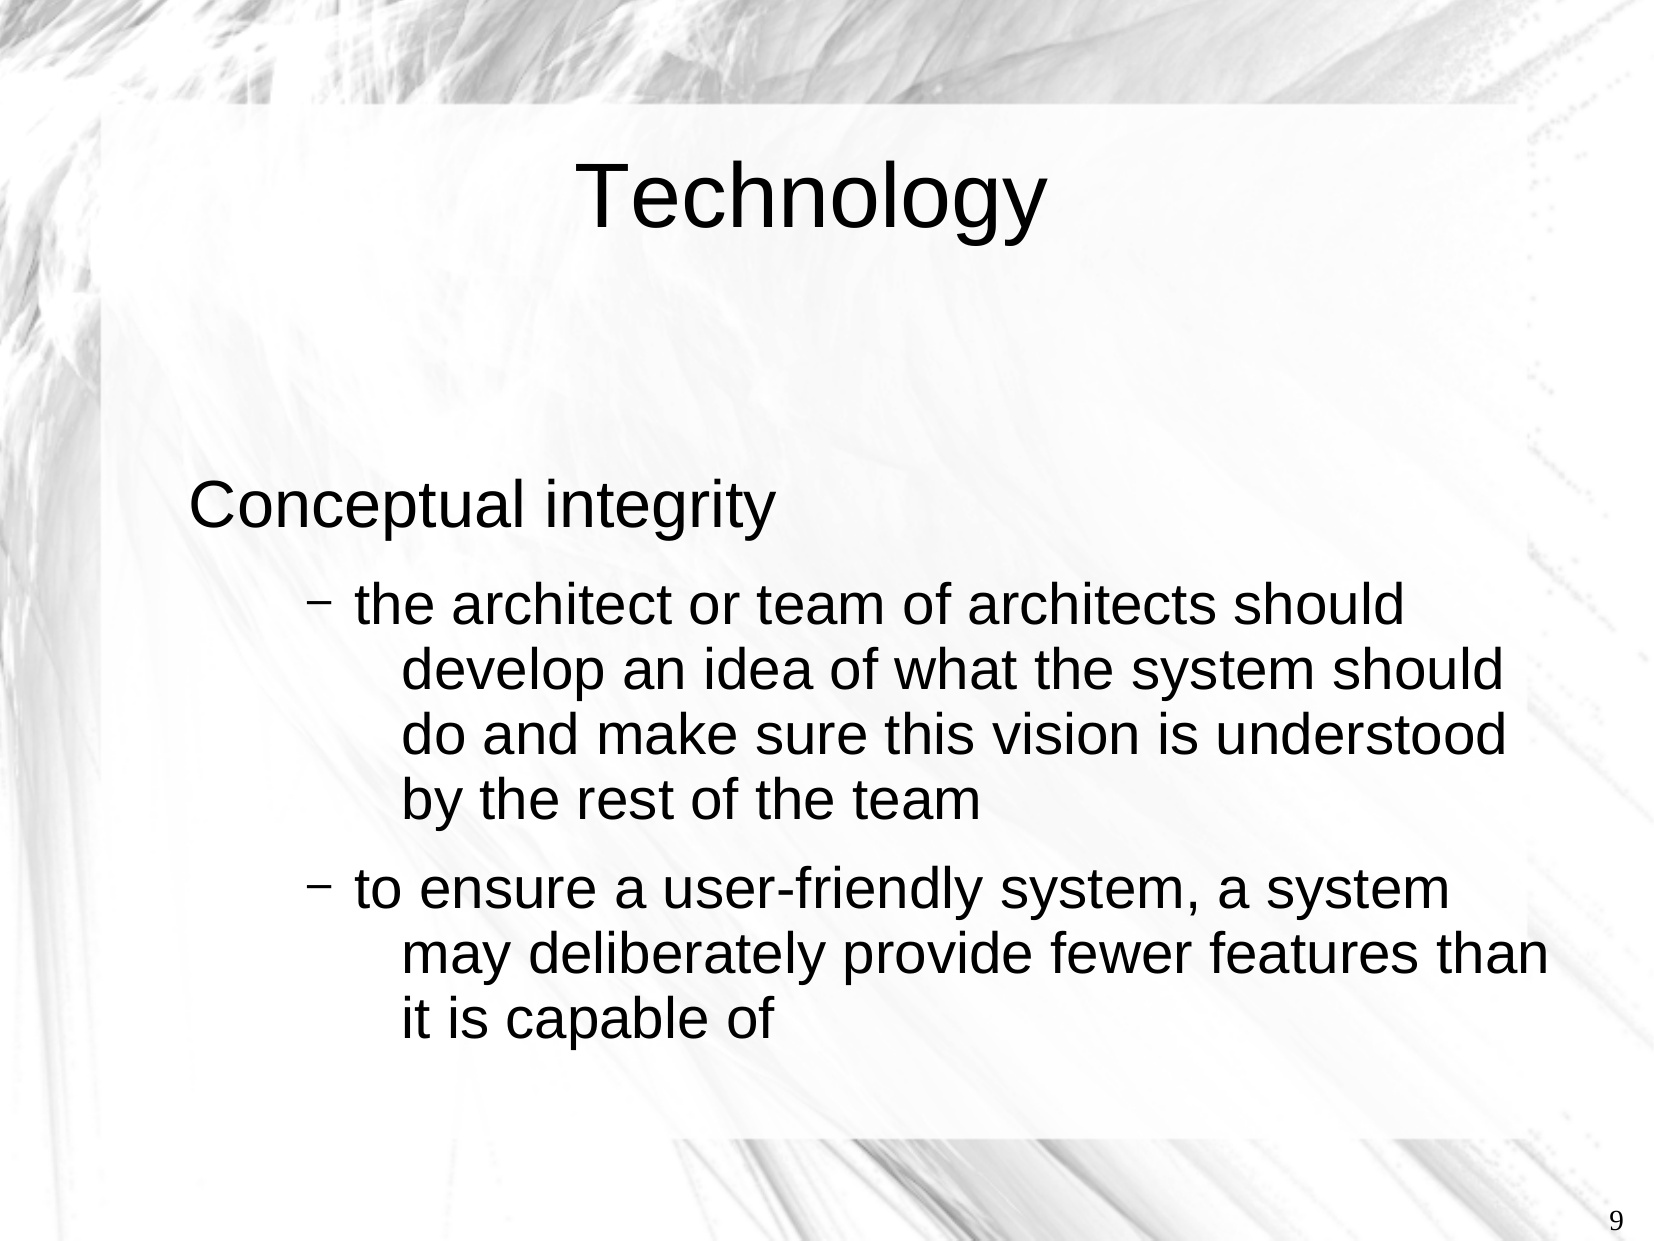

# Technology
Conceptual integrity
the architect or team of architects should develop an idea of what the system should do and make sure this vision is understood by the rest of the team
to ensure a user-friendly system, a system may deliberately provide fewer features than it is capable of
9